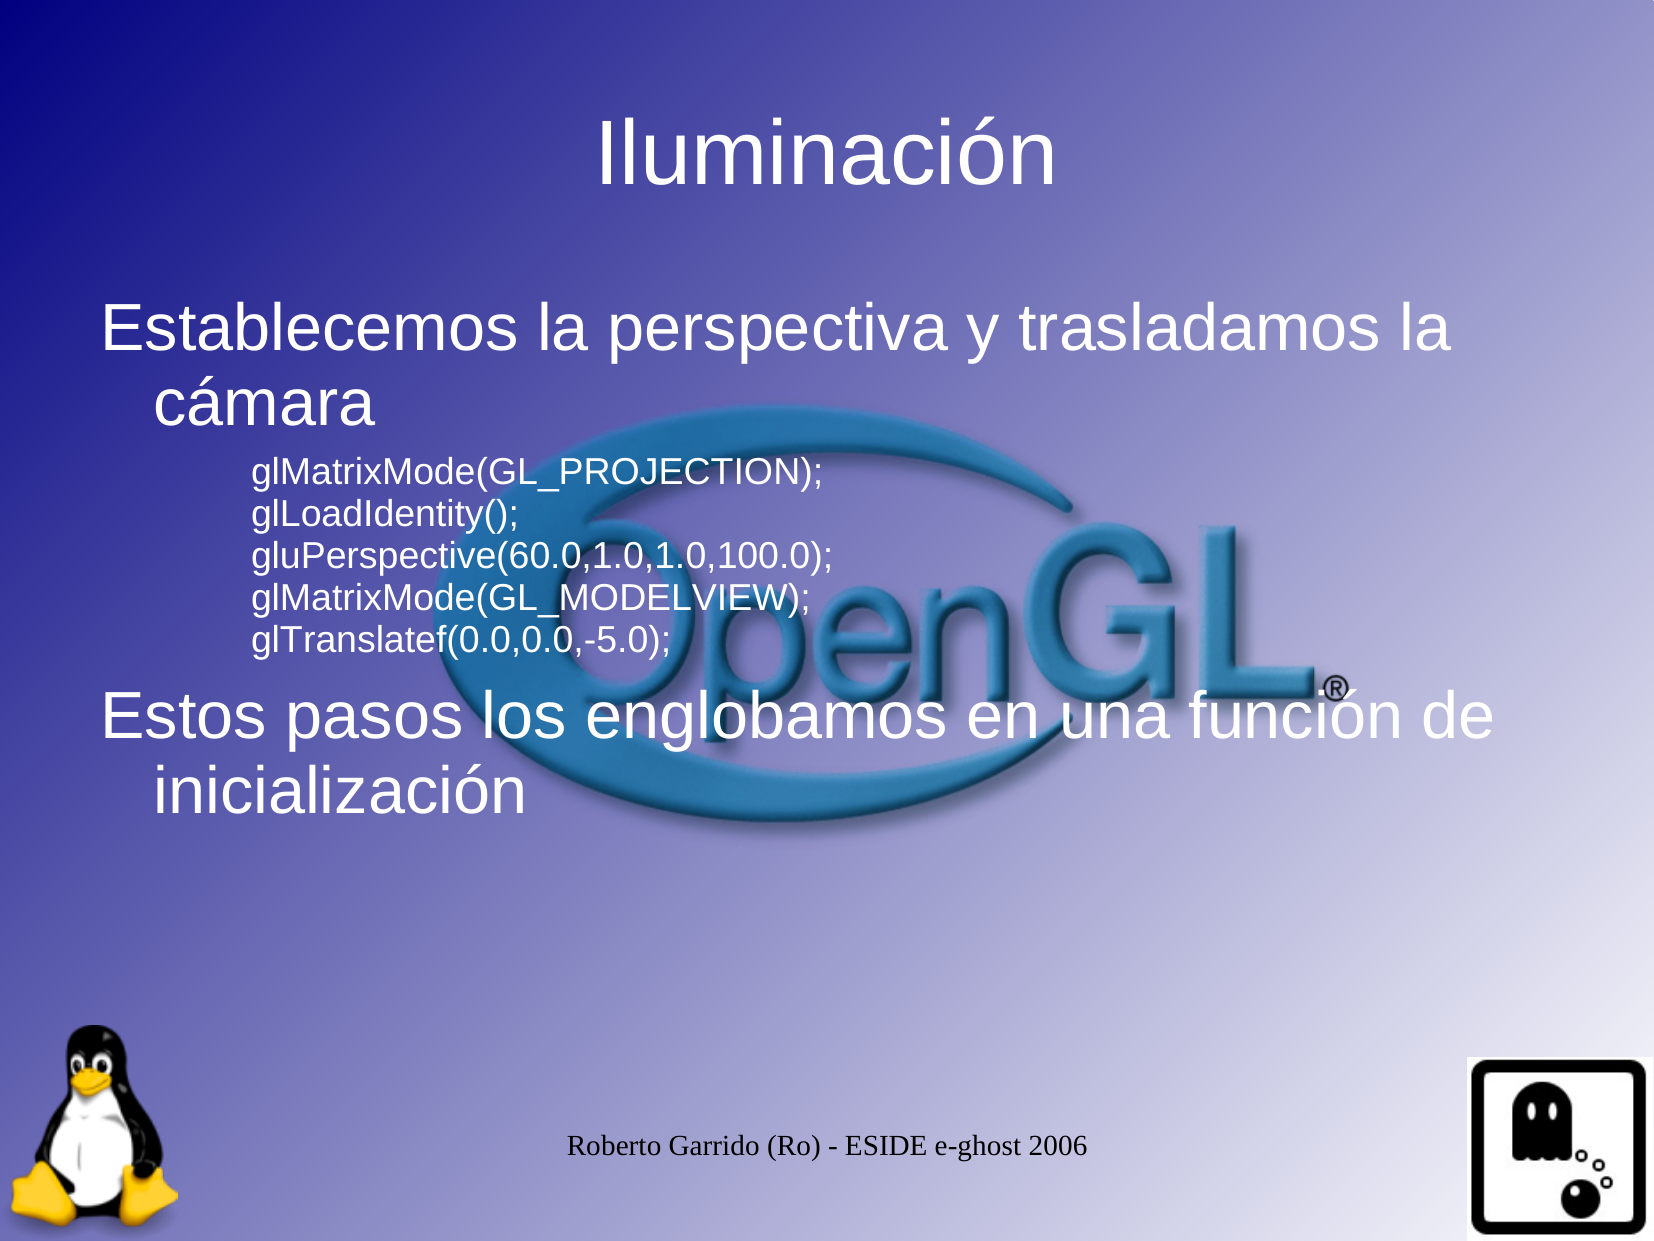

# Iluminación
Establecemos la perspectiva y trasladamos la cámara
Estos pasos los englobamos en una función de inicialización
glMatrixMode(GL_PROJECTION);
glLoadIdentity();
gluPerspective(60.0,1.0,1.0,100.0);
glMatrixMode(GL_MODELVIEW);
glTranslatef(0.0,0.0,-5.0);
Roberto Garrido (Ro) - ESIDE e-ghost 2006